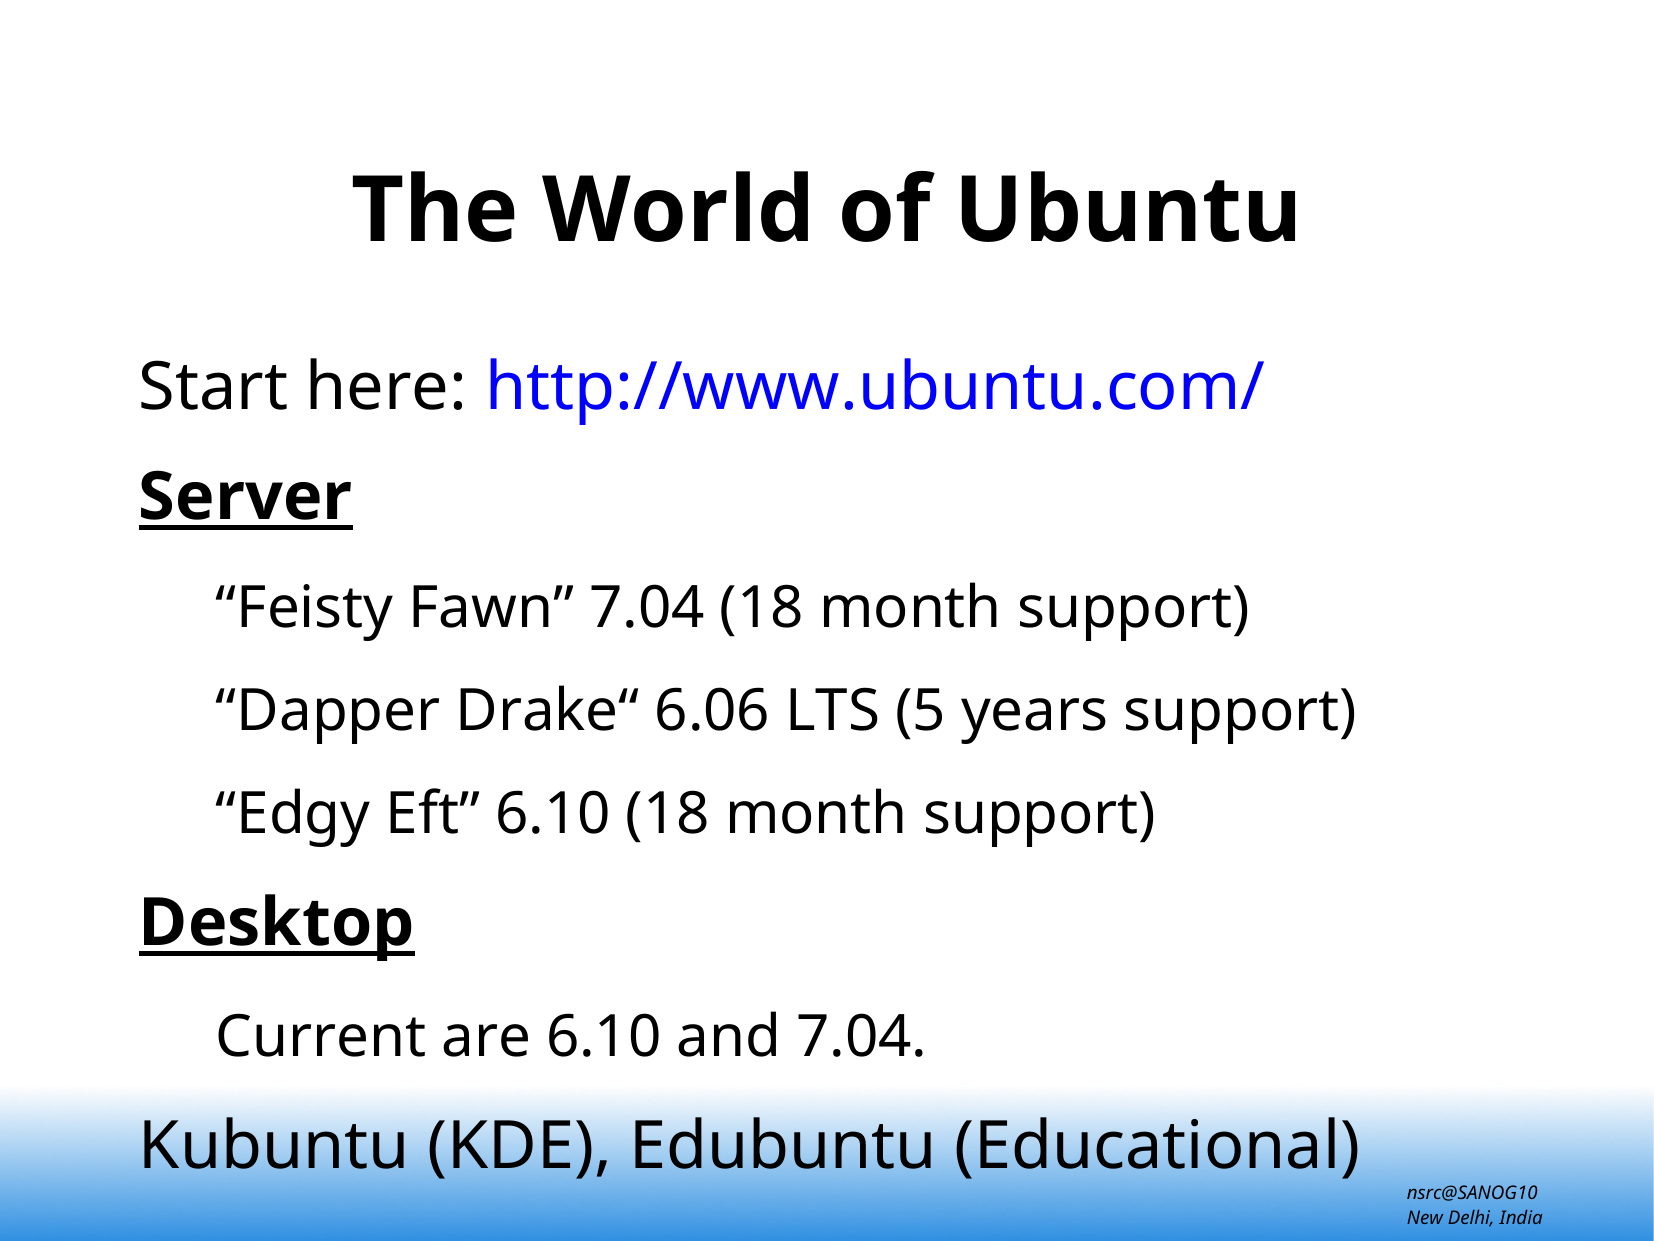

# The World of Ubuntu
Start here: http://www.ubuntu.com/
Server
“Feisty Fawn” 7.04 (18 month support)
“Dapper Drake“ 6.06 LTS (5 years support)
“Edgy Eft” 6.10 (18 month support)
Desktop
Current are 6.10 and 7.04.
Kubuntu (KDE), Edubuntu (Educational)